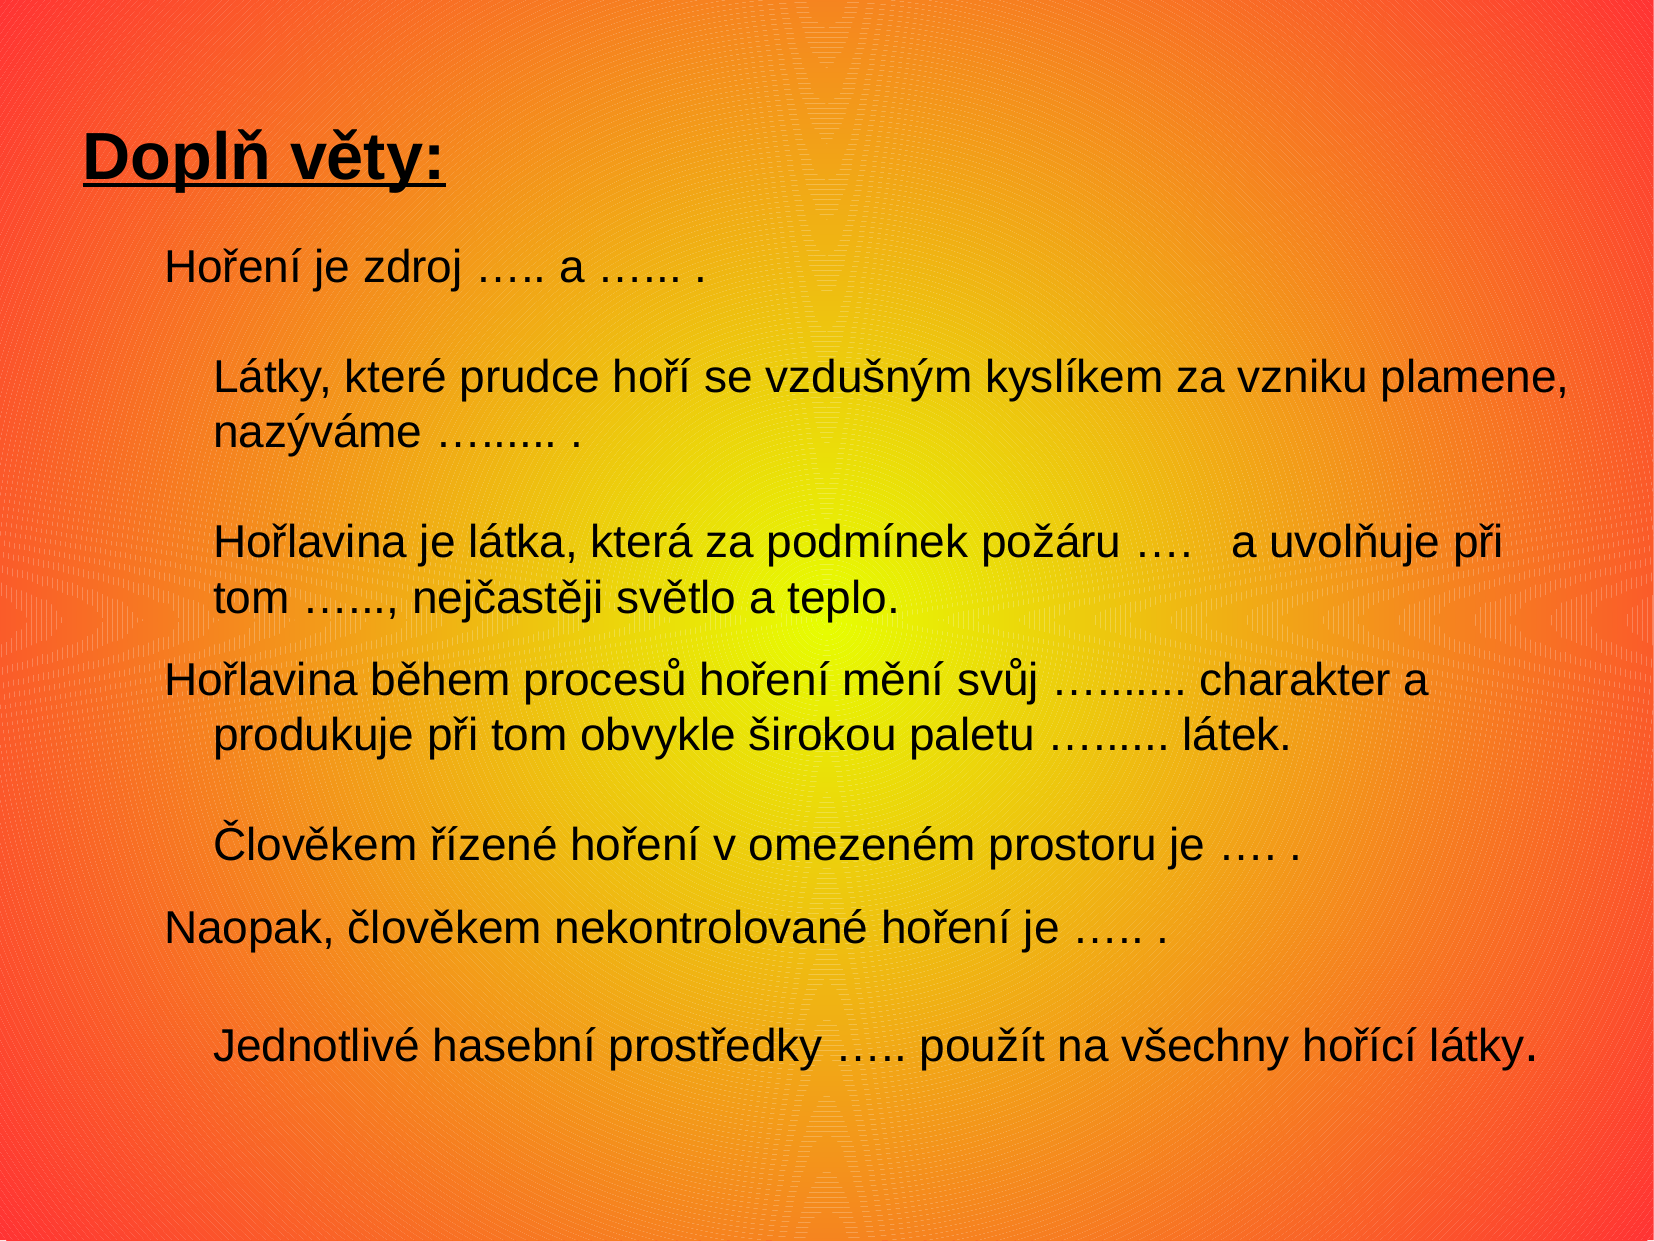

# Doplň věty:
Hoření je zdroj ….. a …... .
Látky, které prudce hoří se vzdušným kyslíkem za vzniku plamene, nazýváme …...... .
Hořlavina je látka, která za podmínek požáru …. a uvolňuje při tom …..., nejčastěji světlo a teplo.
Hořlavina během procesů hoření mění svůj …....... charakter a produkuje při tom obvykle širokou paletu …...... látek.
Člověkem řízené hoření v omezeném prostoru je …. .
Naopak, člověkem nekontrolované hoření je ….. .
Jednotlivé hasební prostředky ….. použít na všechny hořící látky.